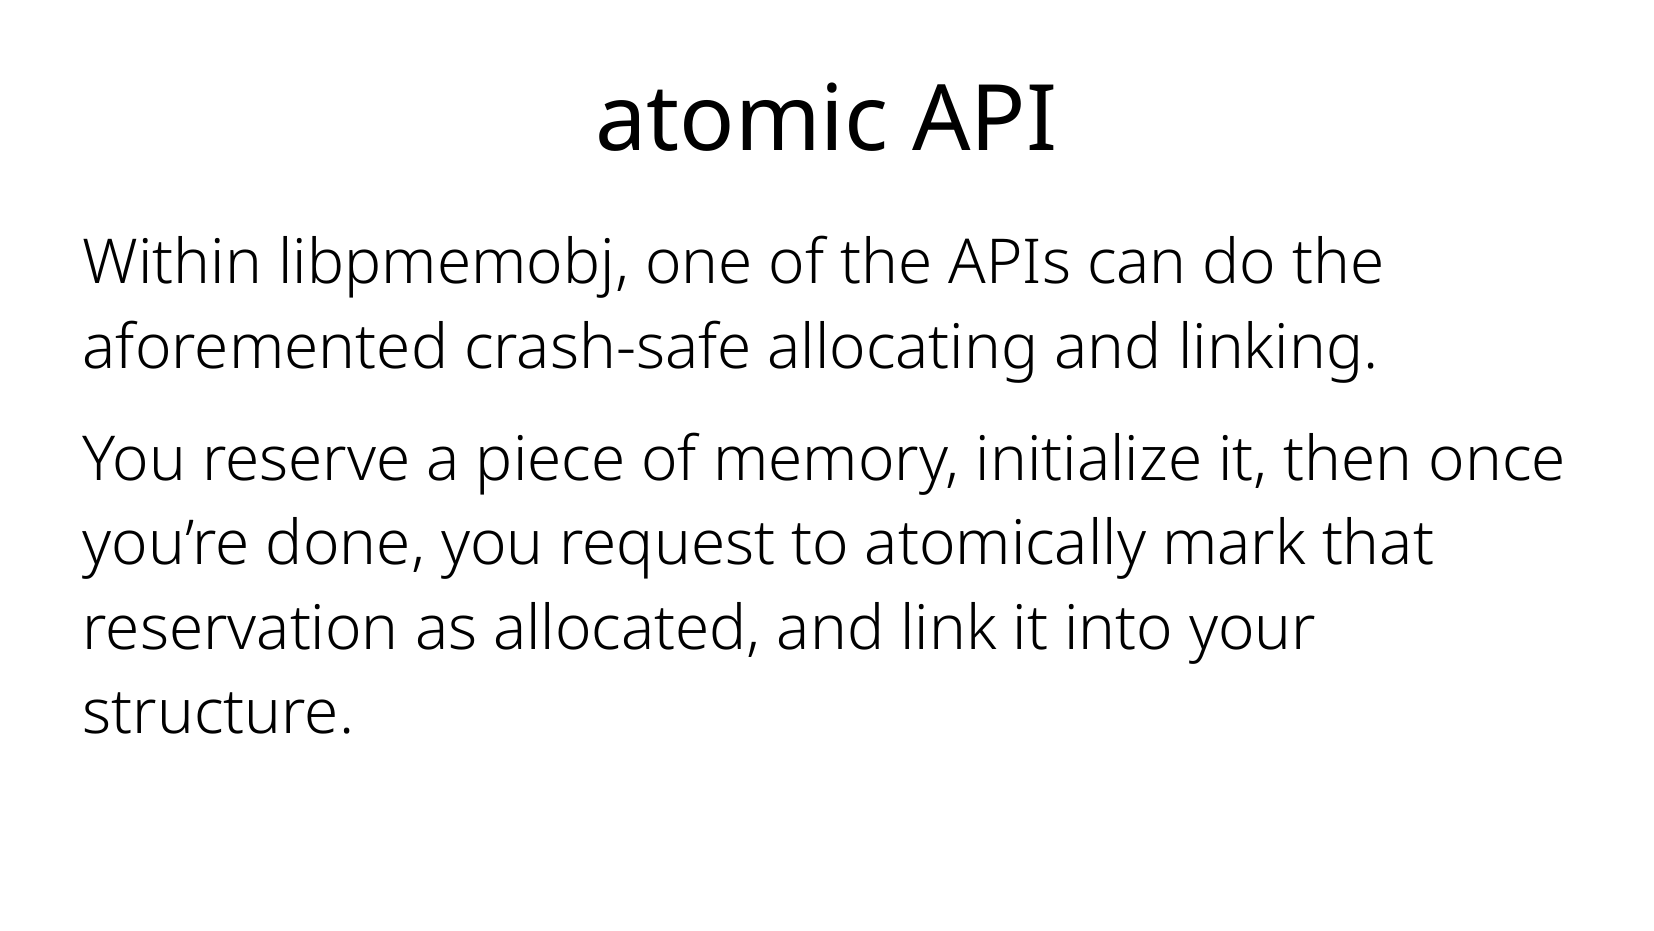

# atomic API
Within libpmemobj, one of the APIs can do the aforemented crash-safe allocating and linking.
You reserve a piece of memory, initialize it, then once you’re done, you request to atomically mark that reservation as allocated, and link it into your structure.